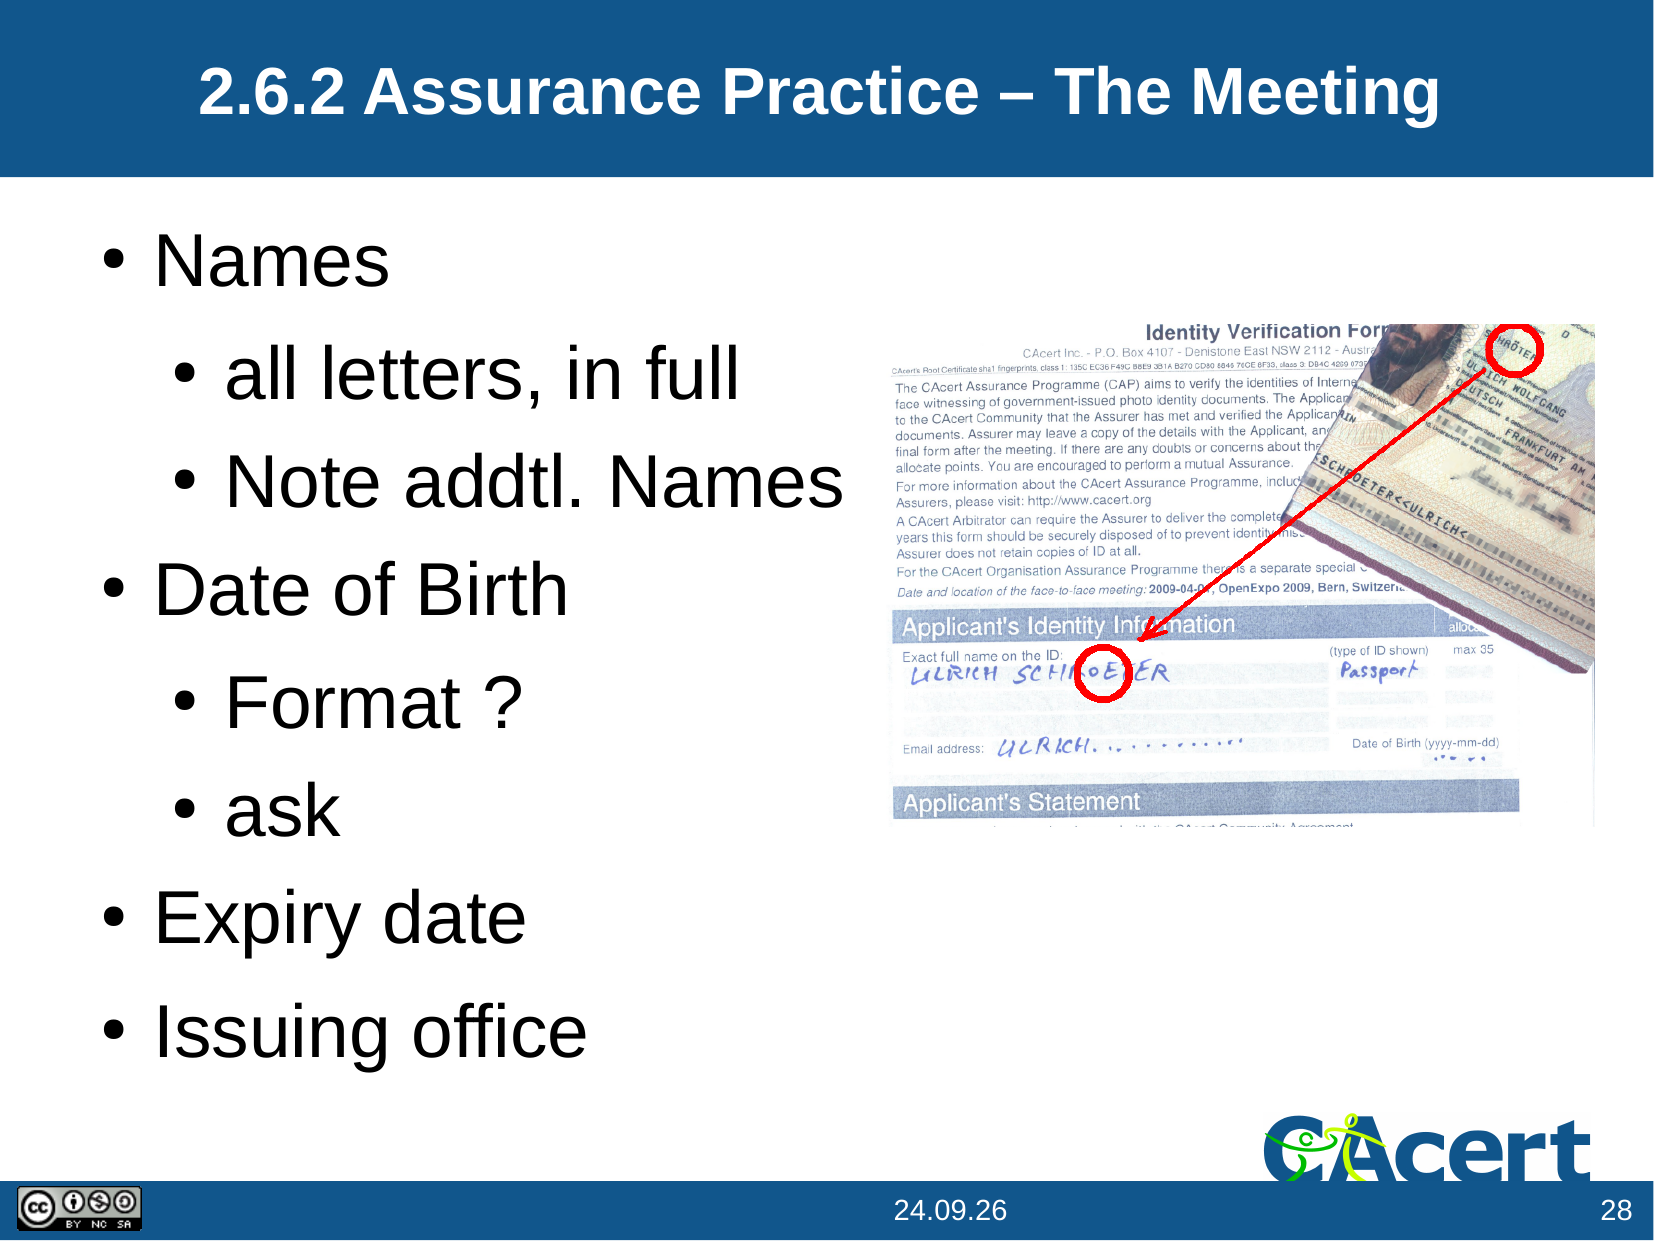

# 2.6.2 Assurance Practice – The Meeting
Names
all letters, in full
Note addtl. Names
Date of Birth
Format ?
ask
Expiry date
Issuing office